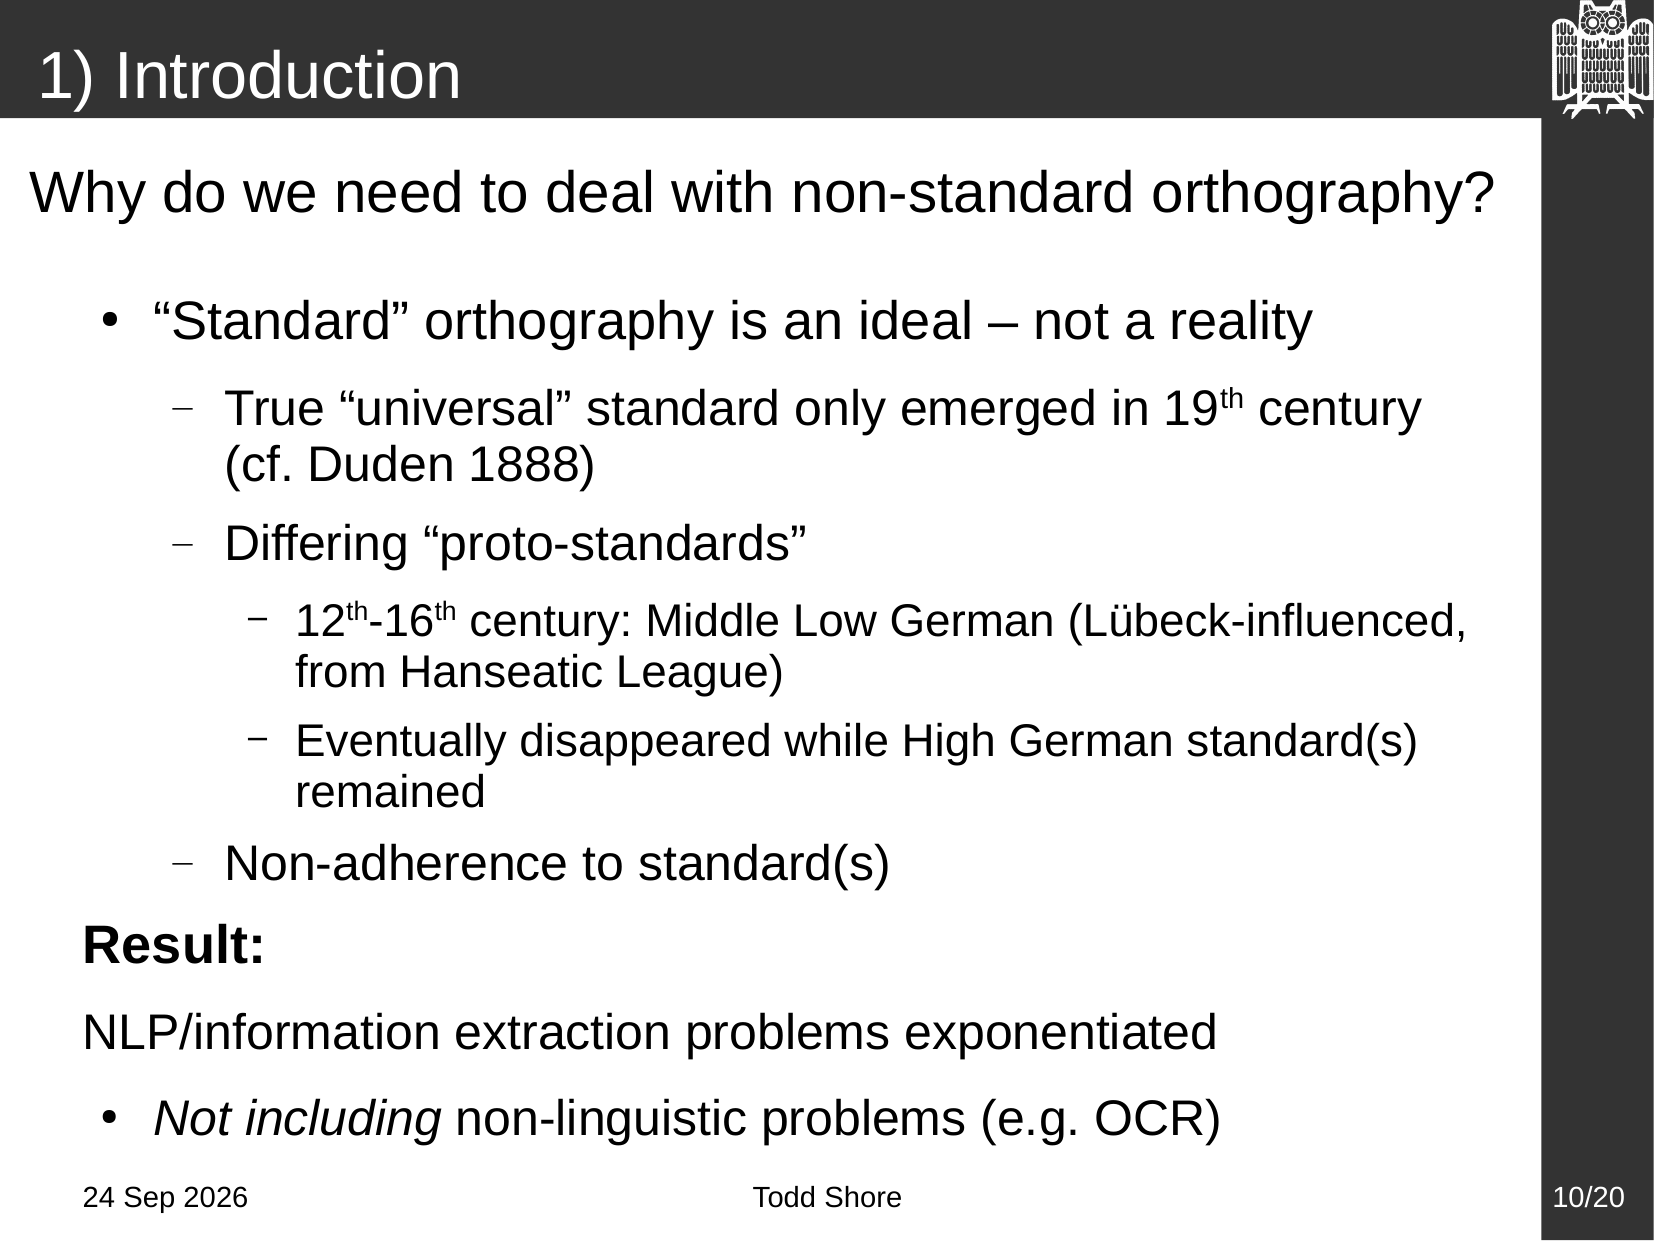

1) Introduction
Why do we need to deal with non-standard orthography?
# “Standard” orthography is an ideal – not a reality
True “universal” standard only emerged in 19th century (cf. Duden 1888)
Differing “proto-standards”
12th-16th century: Middle Low German (Lübeck-influenced, from Hanseatic League)
Eventually disappeared while High German standard(s) remained
Non-adherence to standard(s)
Result:
NLP/information extraction problems exponentiated
Not including non-linguistic problems (e.g. OCR)
10